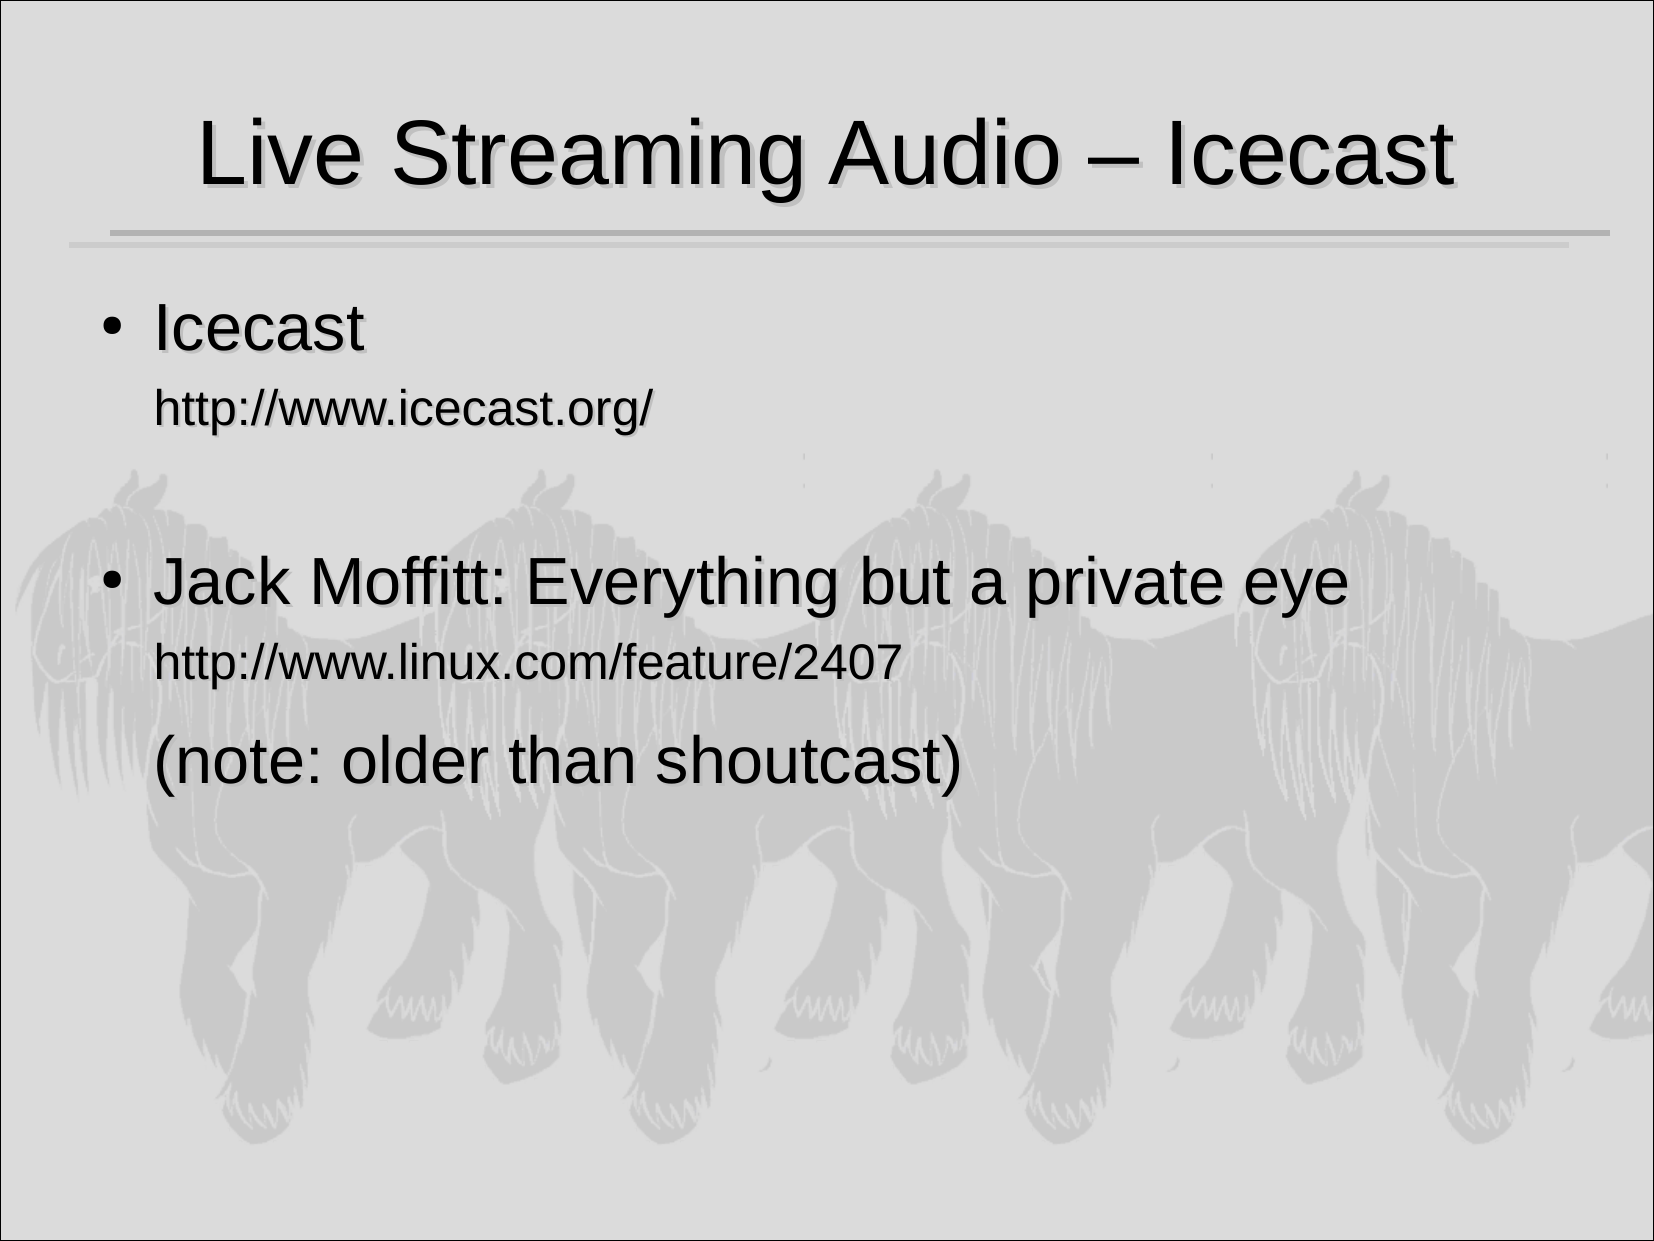

# Live Streaming Audio – Icecast
Icecast
http://www.icecast.org/
Jack Moffitt: Everything but a private eye
http://www.linux.com/feature/2407
(note: older than shoutcast)